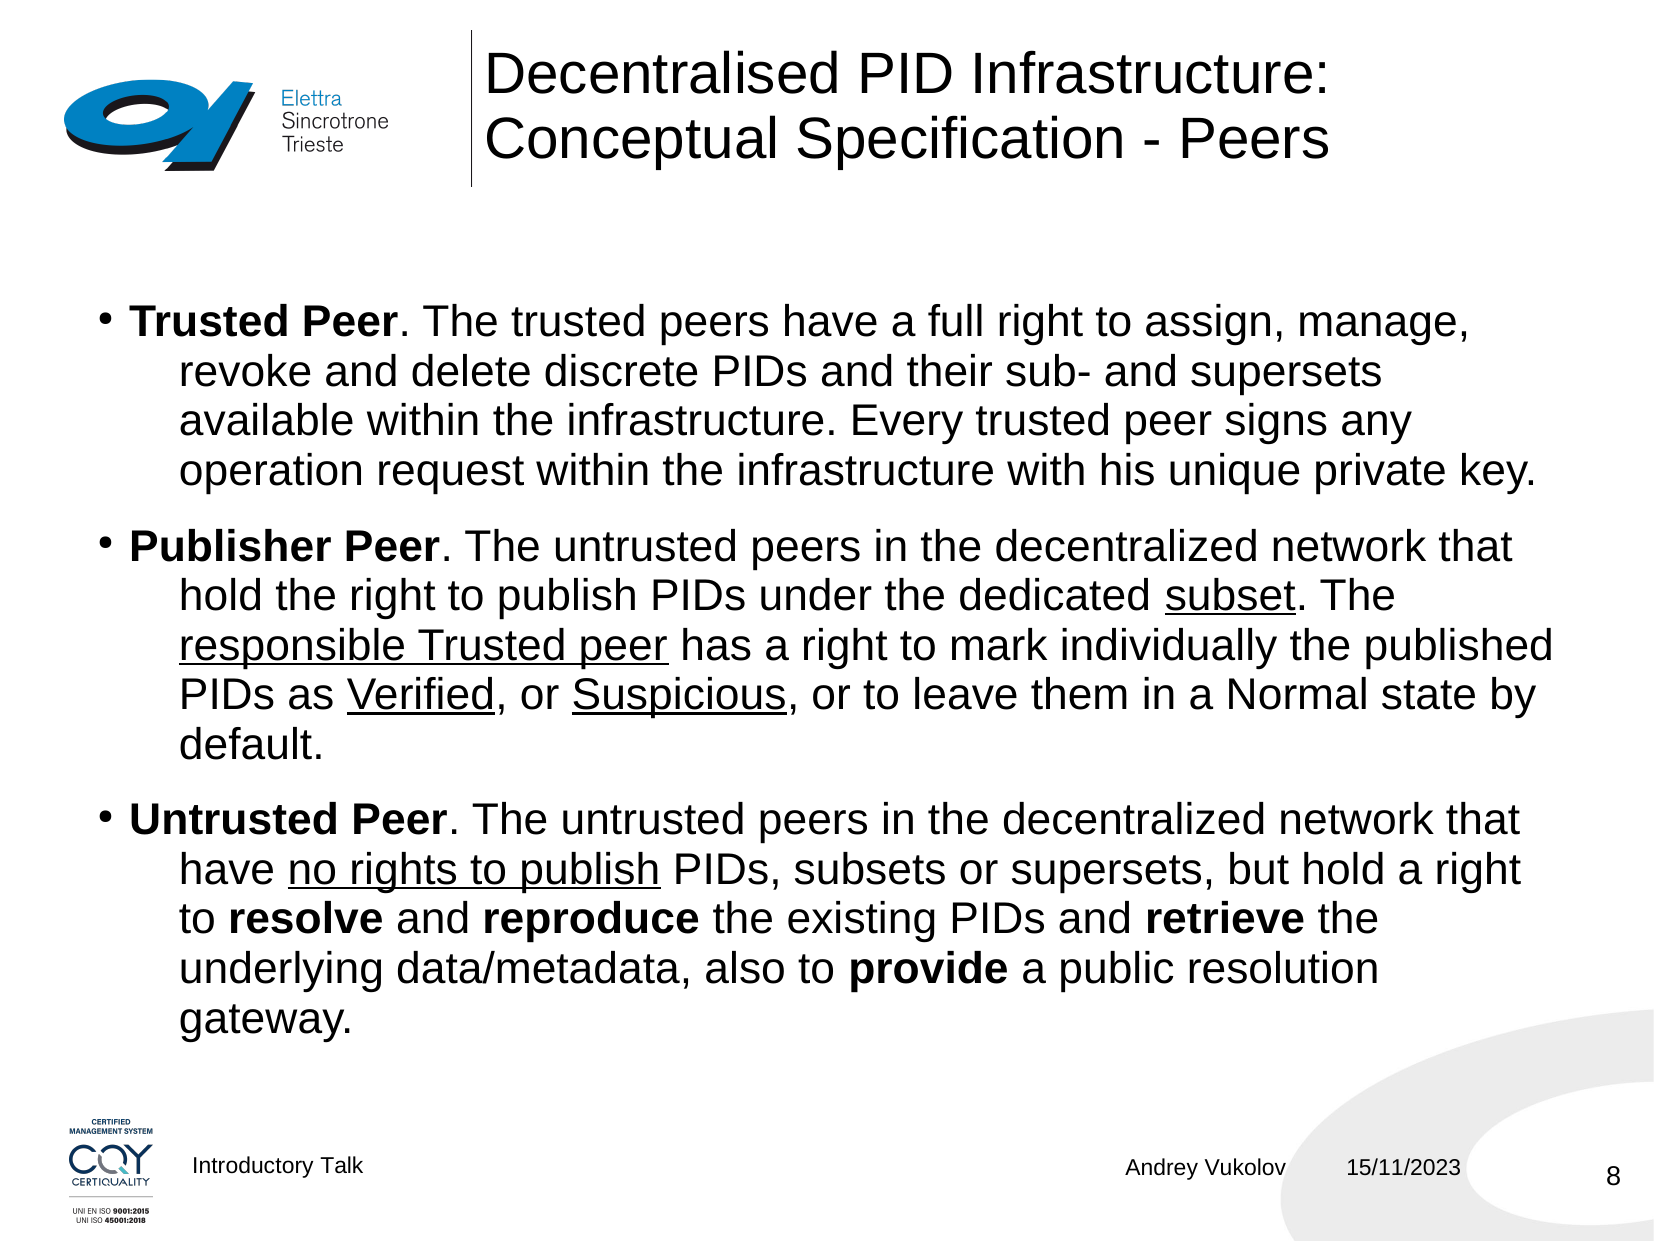

# Decentralised PID Infrastructure: Conceptual Specification - Peers
Trusted Peer. The trusted peers have a full right to assign, manage, revoke and delete discrete PIDs and their sub- and supersets available within the infrastructure. Every trusted peer signs any operation request within the infrastructure with his unique private key.
Publisher Peer. The untrusted peers in the decentralized network that hold the right to publish PIDs under the dedicated subset. The responsible Trusted peer has a right to mark individually the published PIDs as Verified, or Suspicious, or to leave them in a Normal state by default.
Untrusted Peer. The untrusted peers in the decentralized network that have no rights to publish PIDs, subsets or supersets, but hold a right to resolve and reproduce the existing PIDs and retrieve the underlying data/metadata, also to provide a public resolution gateway.